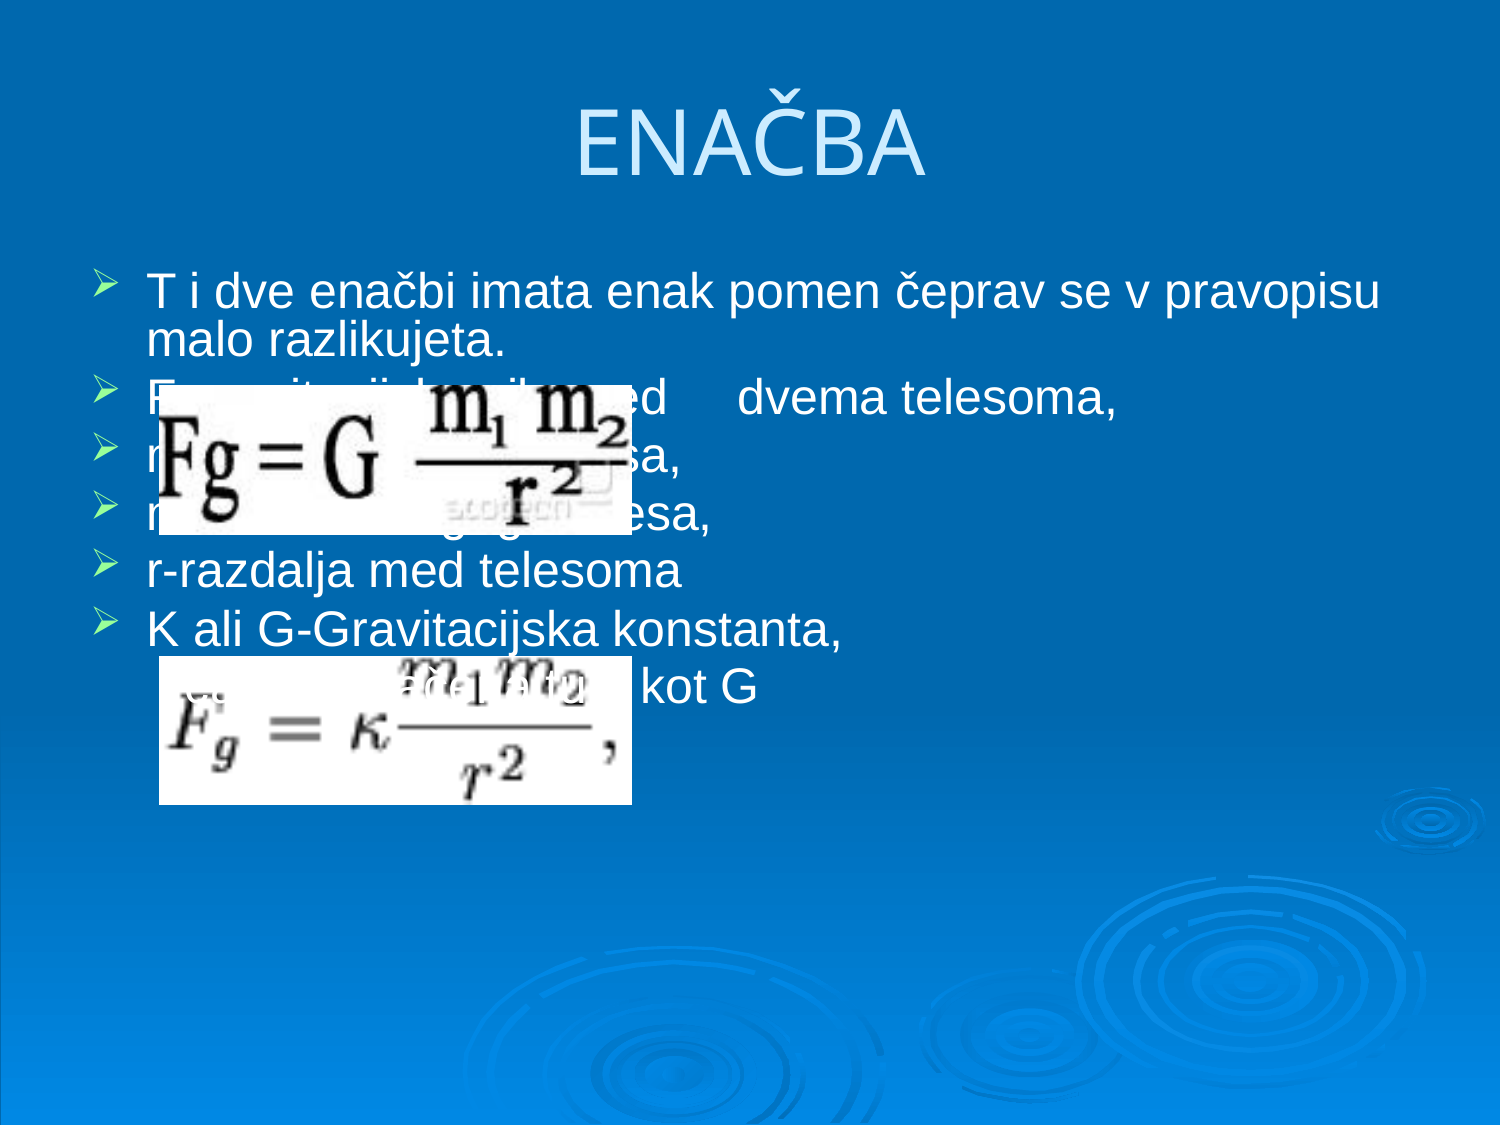

# ENAČBA
T i dve enačbi imata enak pomen čeprav se v pravopisu malo razlikujeta.
F-gravitacijska sila med dvema telesoma,
m1-masa prvega telesa,
m2-masa drugega telesa,
r-razdalja med telesoma
K ali G-Gravitacijska konstanta,
 včasih označena tudi kot G